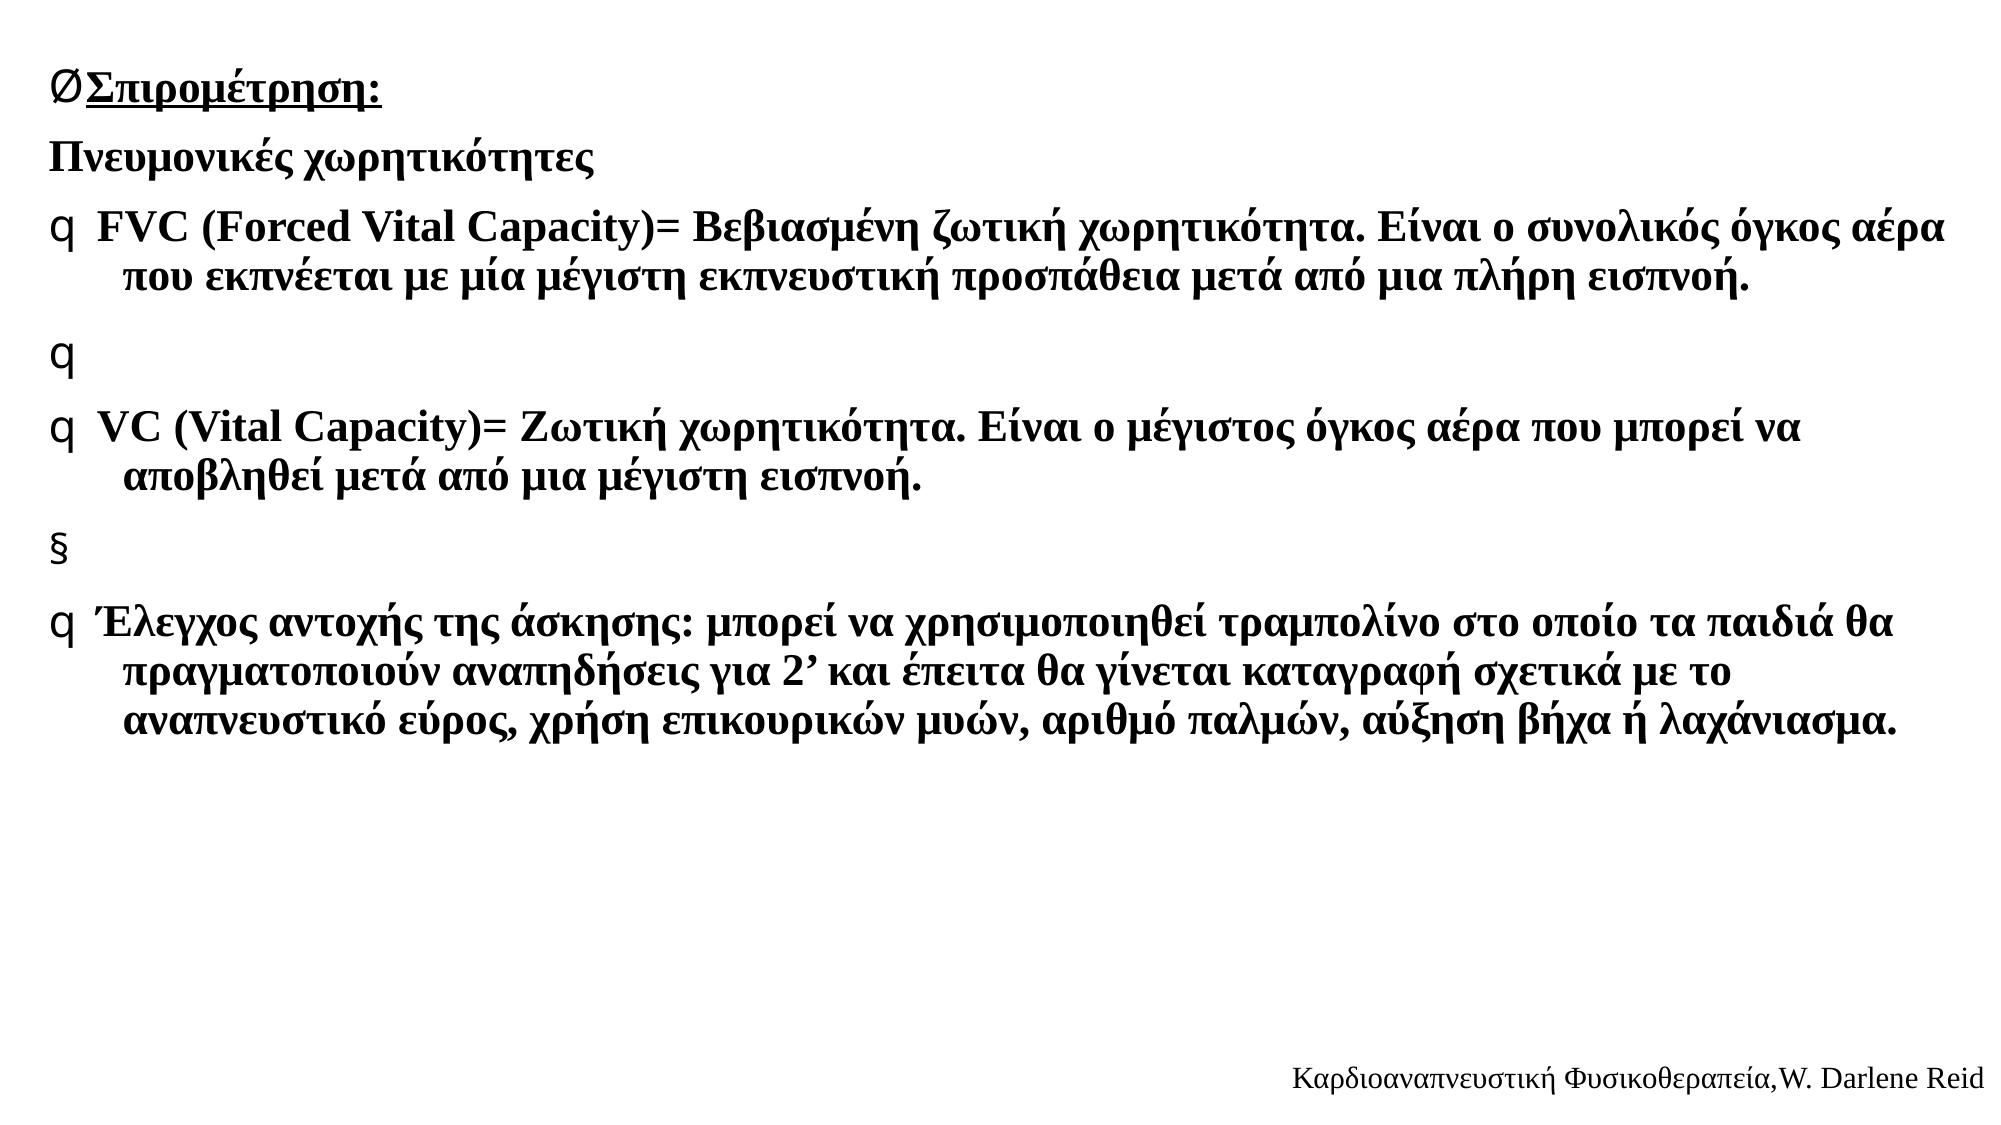

# Σπιρομέτρηση:
Πνευμονικές χωρητικότητες
 FVC (Forced Vital Capacity)= Βεβιασμένη ζωτική χωρητικότητα. Είναι ο συνολικός όγκος αέρα που εκπνέεται με μία μέγιστη εκπνευστική προσπάθεια μετά από μια πλήρη εισπνοή.
 VC (Vital Capacity)= Ζωτική χωρητικότητα. Είναι ο μέγιστος όγκος αέρα που μπορεί να αποβληθεί μετά από μια μέγιστη εισπνοή.
 Έλεγχος αντοχής της άσκησης: μπορεί να χρησιμοποιηθεί τραμπολίνο στο οποίο τα παιδιά θα πραγματοποιούν αναπηδήσεις για 2’ και έπειτα θα γίνεται καταγραφή σχετικά με το αναπνευστικό εύρος, χρήση επικουρικών μυών, αριθμό παλμών, αύξηση βήχα ή λαχάνιασμα.
Καρδιοαναπνευστική Φυσικοθεραπεία,W. Darlene Reid